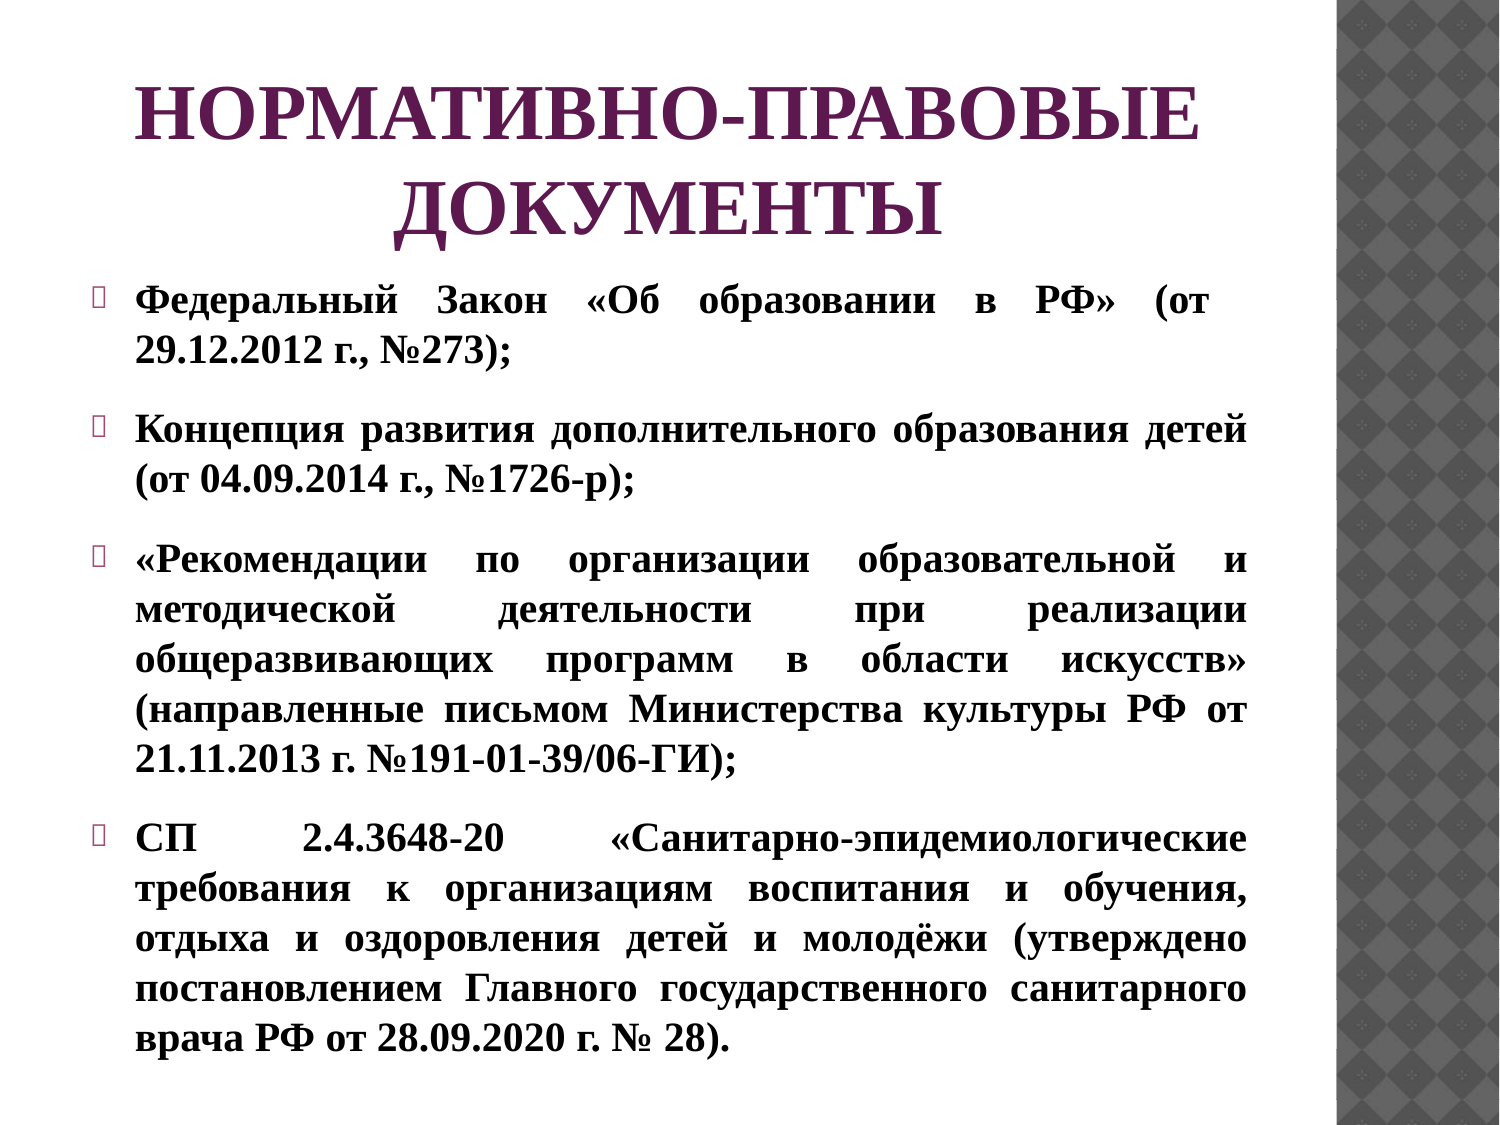

# НОРМАТИВНО-ПРАВОВЫЕ ДОКУМЕНТЫ
Поступление в школу – чрезвычайно ответственный момент как для самого ребенка, так и для его родителей. Понимая важность подготовки детей к школе, даже за несколько месяцев до начала учебного года можно организовать целенаправленные развивающие занятия с детьми, которые помогут на этом новом этапе жизни.
Психологическая готовность к школьному обучению предполагает многокомпонентное образование. Прежде всего у ребенка должно быть желание идти в школу, то есть на языке психологии – мотивация к обучению. У него должна быть сформирована социальная позиция школьника: он должен уметь взаимодействовать со сверстниками, выполнять требования учителя, контролировать свое поведение.
Важно, чтобы ребенок был здоровым, выносливым, иначе ему будет трудно выдержать нагрузку в течении урока и всего учебного года. И, пожалуй, самое главное – у него должно быть хорошее умственное развитие, которое является основой для успешного овладения школьными знаниями, умениями и навыками.
Федеральный Закон «Об образовании в РФ» (от 29.12.2012 г., №273);
Концепция развития дополнительного образования детей (от 04.09.2014 г., №1726-р);
«Рекомендации по организации образовательной и методической деятельности при реализации общеразвивающих программ в области искусств» (направленные письмом Министерства культуры РФ от 21.11.2013 г. №191-01-39/06-ГИ);
СП 2.4.3648-20 «Санитарно-эпидемиологические требования к организациям воспитания и обучения, отдыха и оздоровления детей и молодёжи (утверждено постановлением Главного государственного санитарного врача РФ от 28.09.2020 г. № 28).